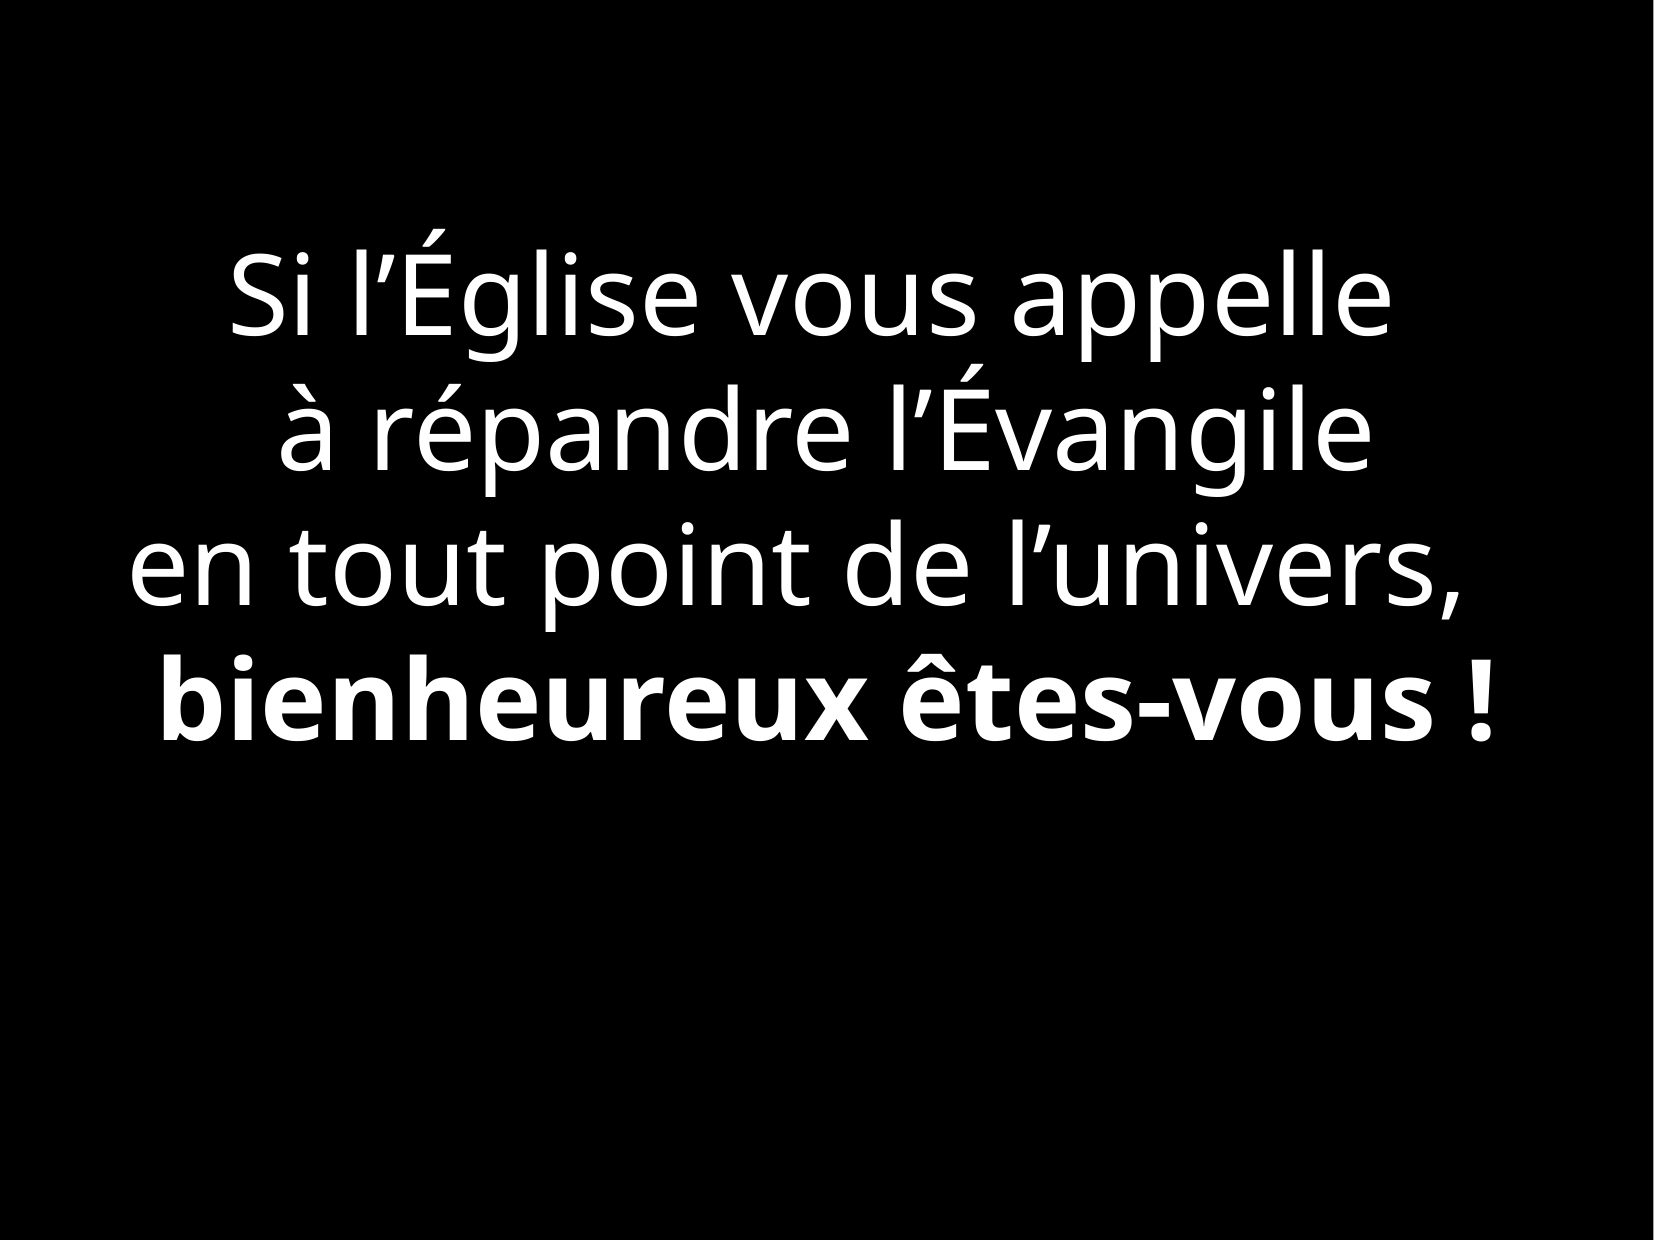

Si l’Église vous appelle
à répandre l’Évangile
en tout point de l’univers, bienheureux êtes-vous !